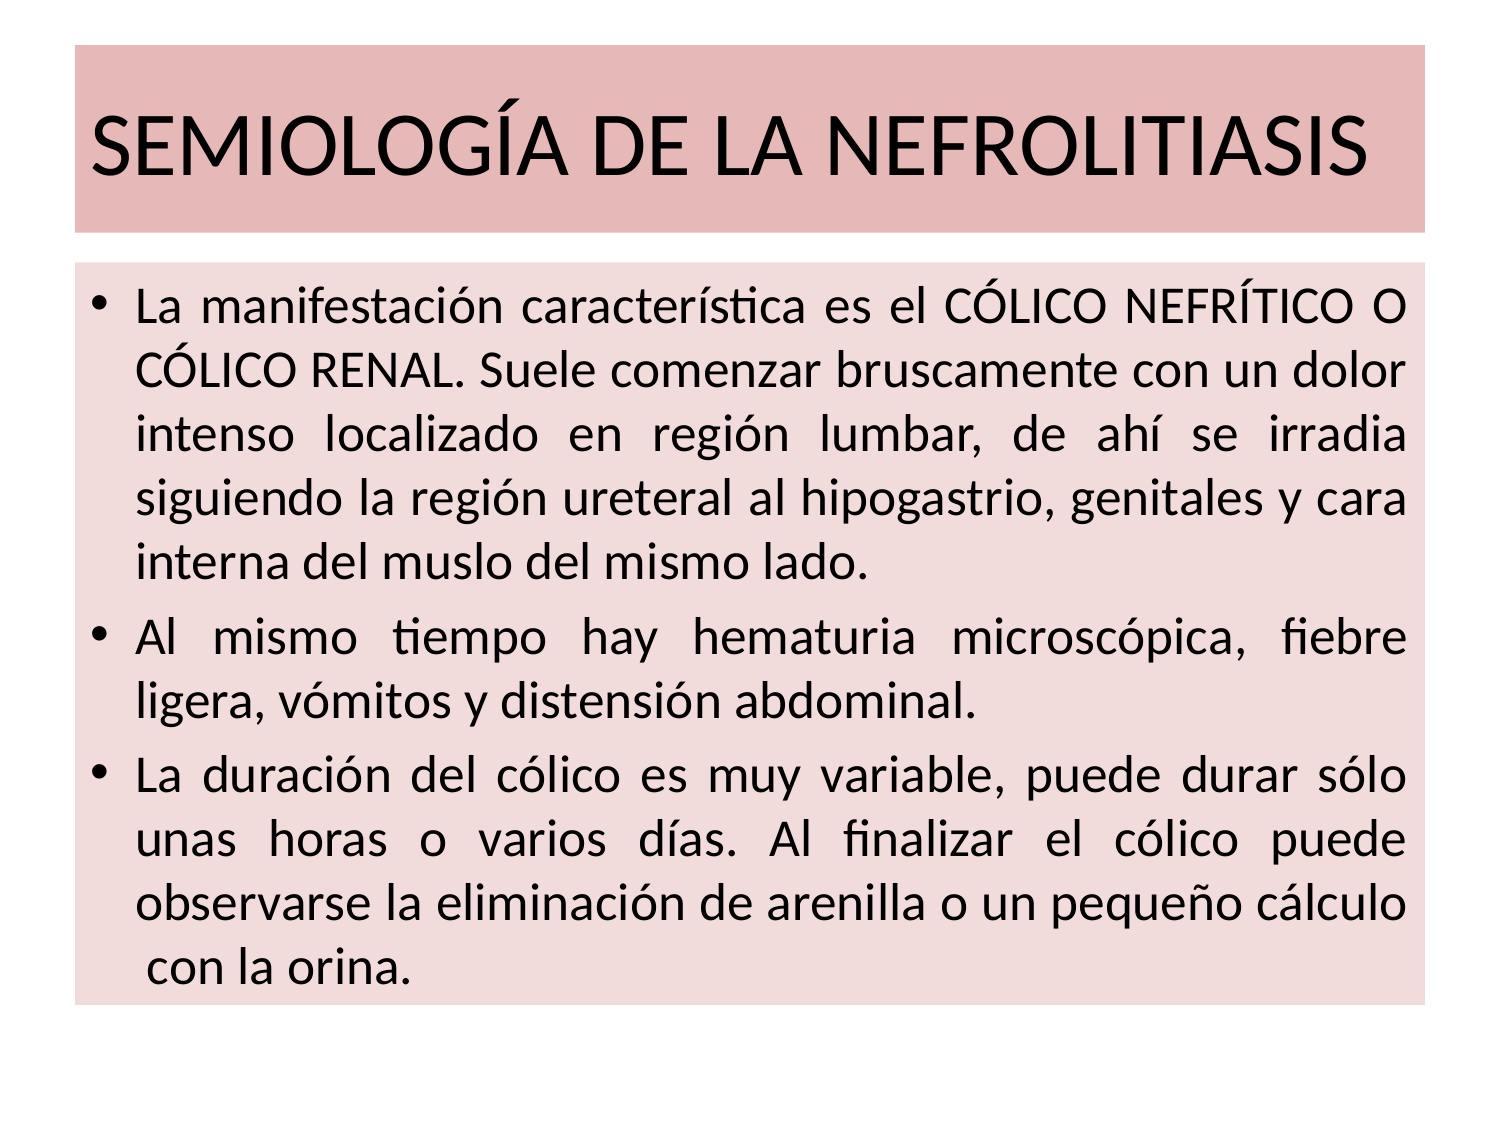

# SEMIOLOGÍA DE LA NEFROLITIASIS
La manifestación característica es el CÓLICO NEFRÍTICO O CÓLICO RENAL. Suele comenzar bruscamente con un dolor intenso localizado en región lumbar, de ahí se irradia siguiendo la región ureteral al hipogastrio, genitales y cara interna del muslo del mismo lado.
Al mismo tiempo hay hematuria microscópica, fiebre ligera, vómitos y distensión abdominal.
La duración del cólico es muy variable, puede durar sólo unas horas o varios días. Al finalizar el cólico puede observarse la eliminación de arenilla o un pequeño cálculo con la orina.